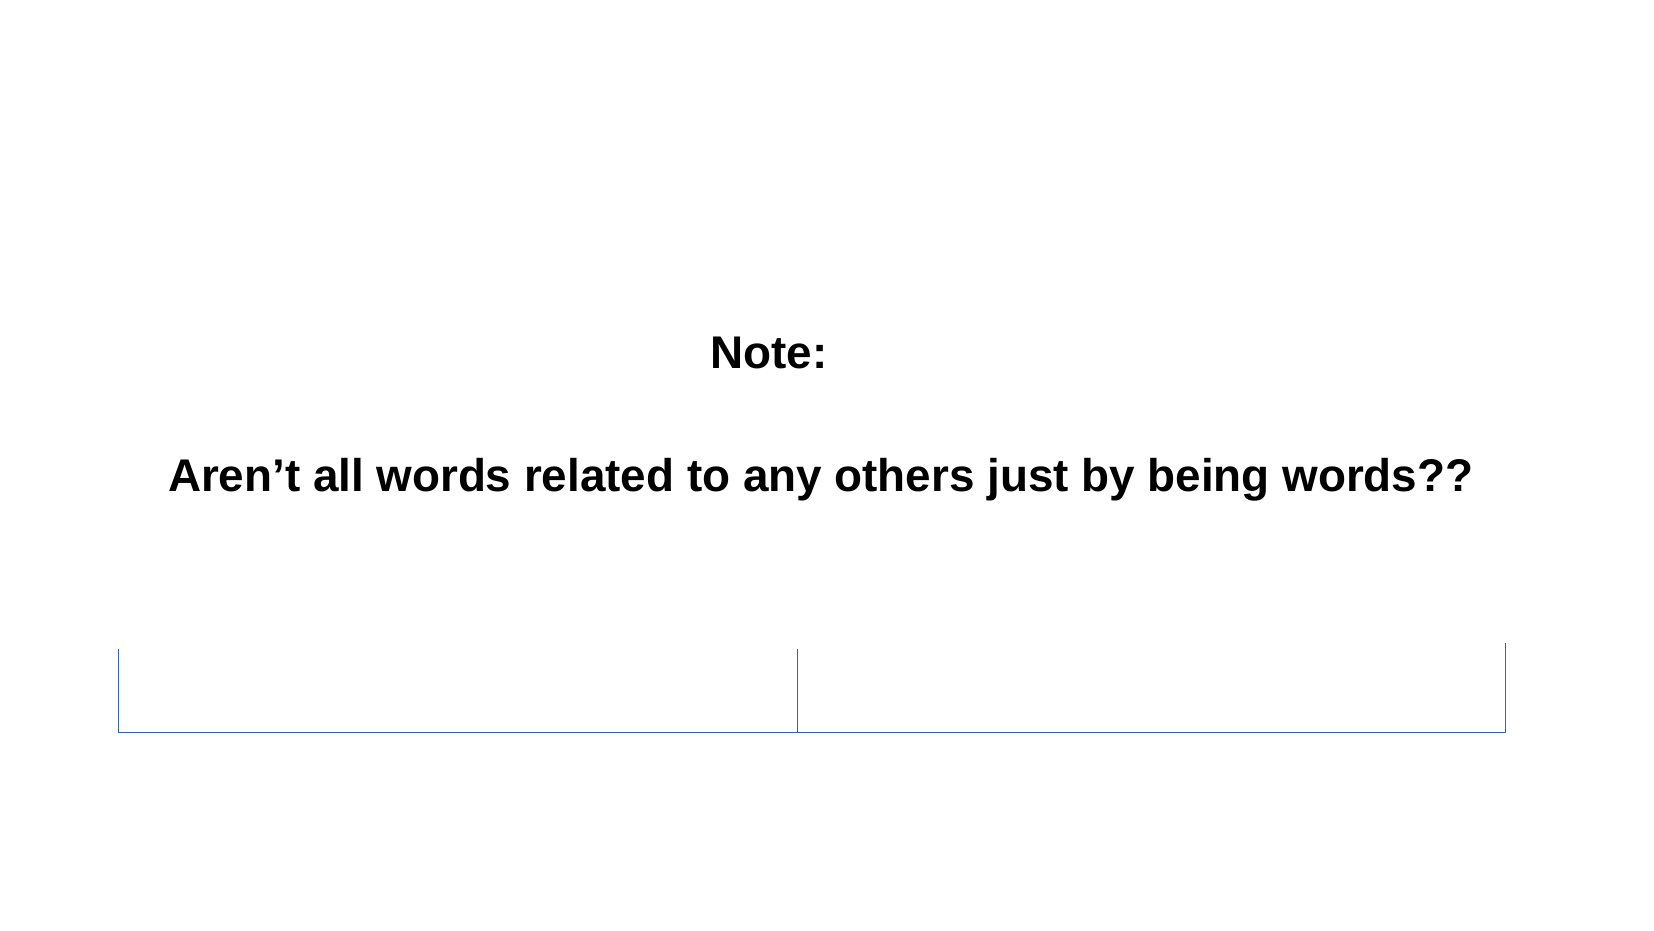

Note:
Aren’t all words related to any others just by being words??